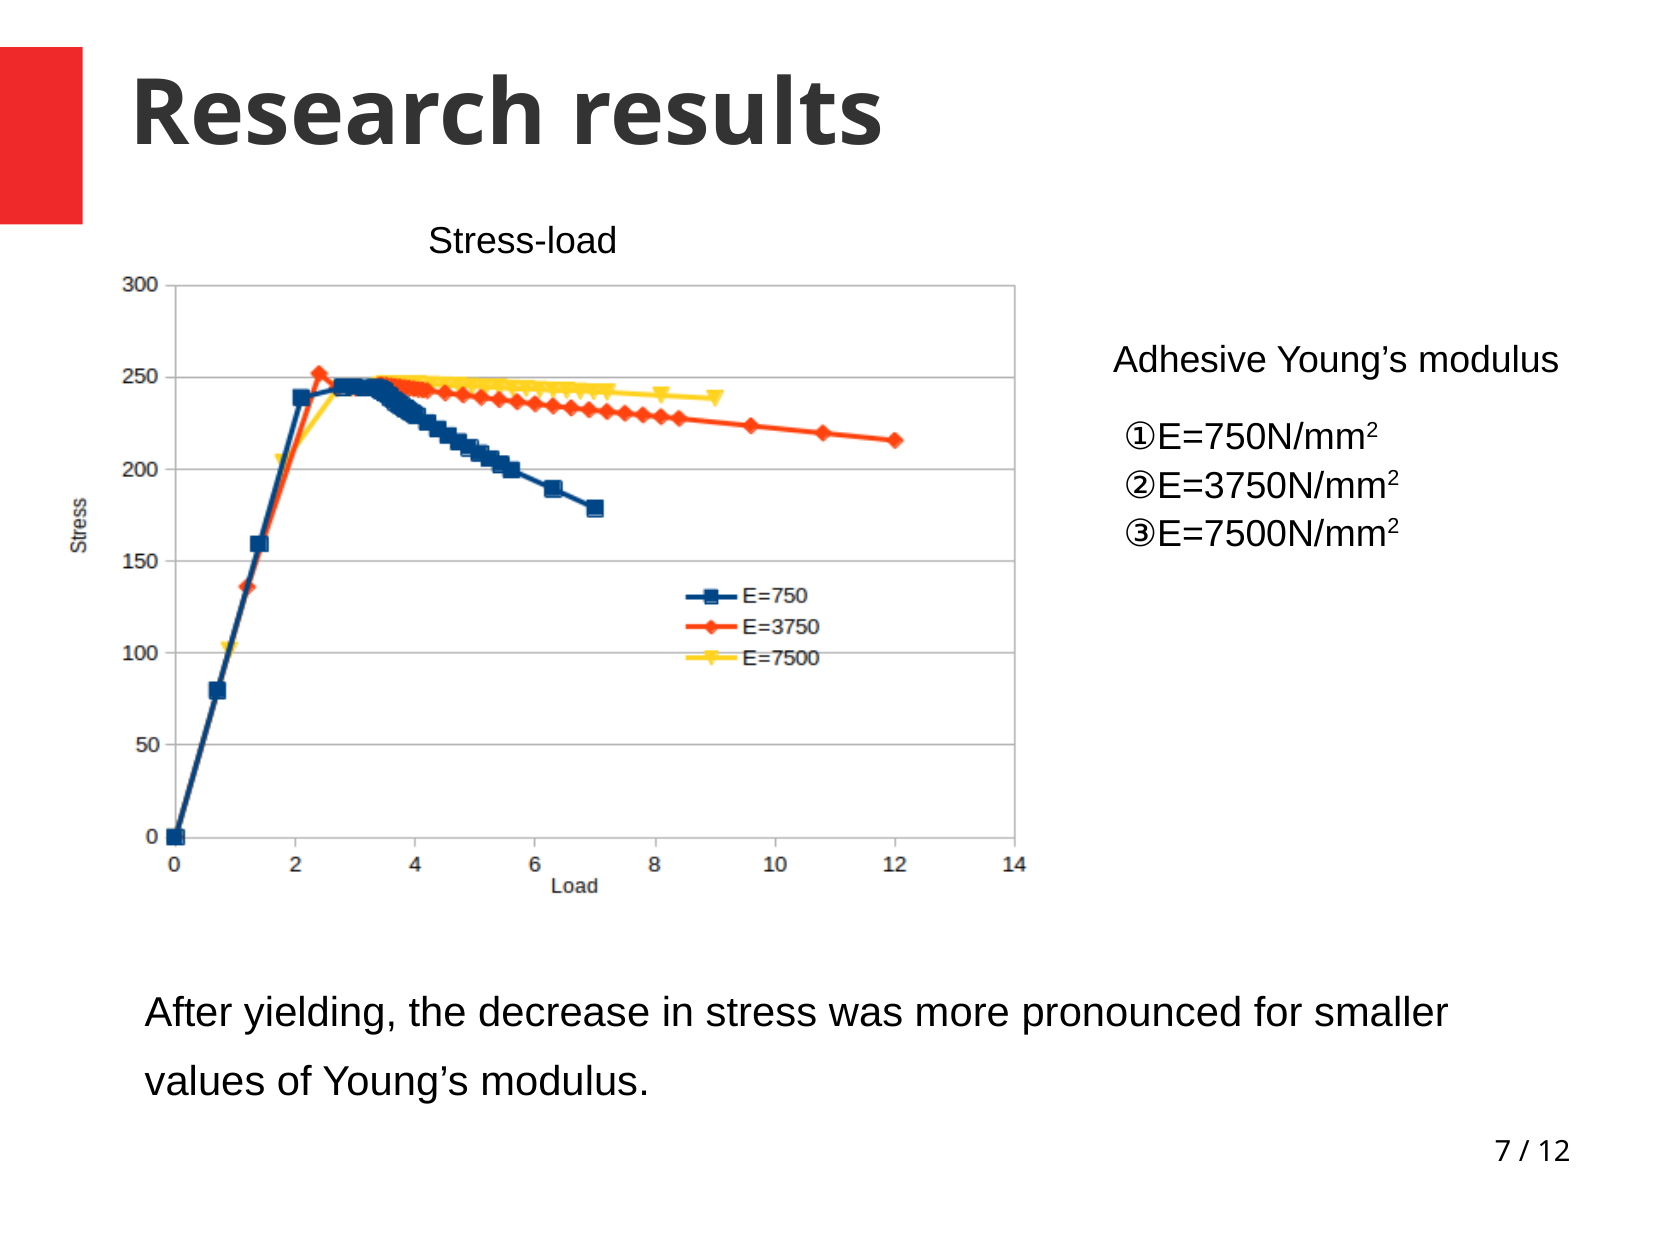

# Research results
Stress-load
Adhesive Young’s modulus
 ①E=750N/mm2
 ②E=3750N/mm2
 ③E=7500N/mm2
After yielding, the decrease in stress was more pronounced for smaller values of Young’s modulus.
7